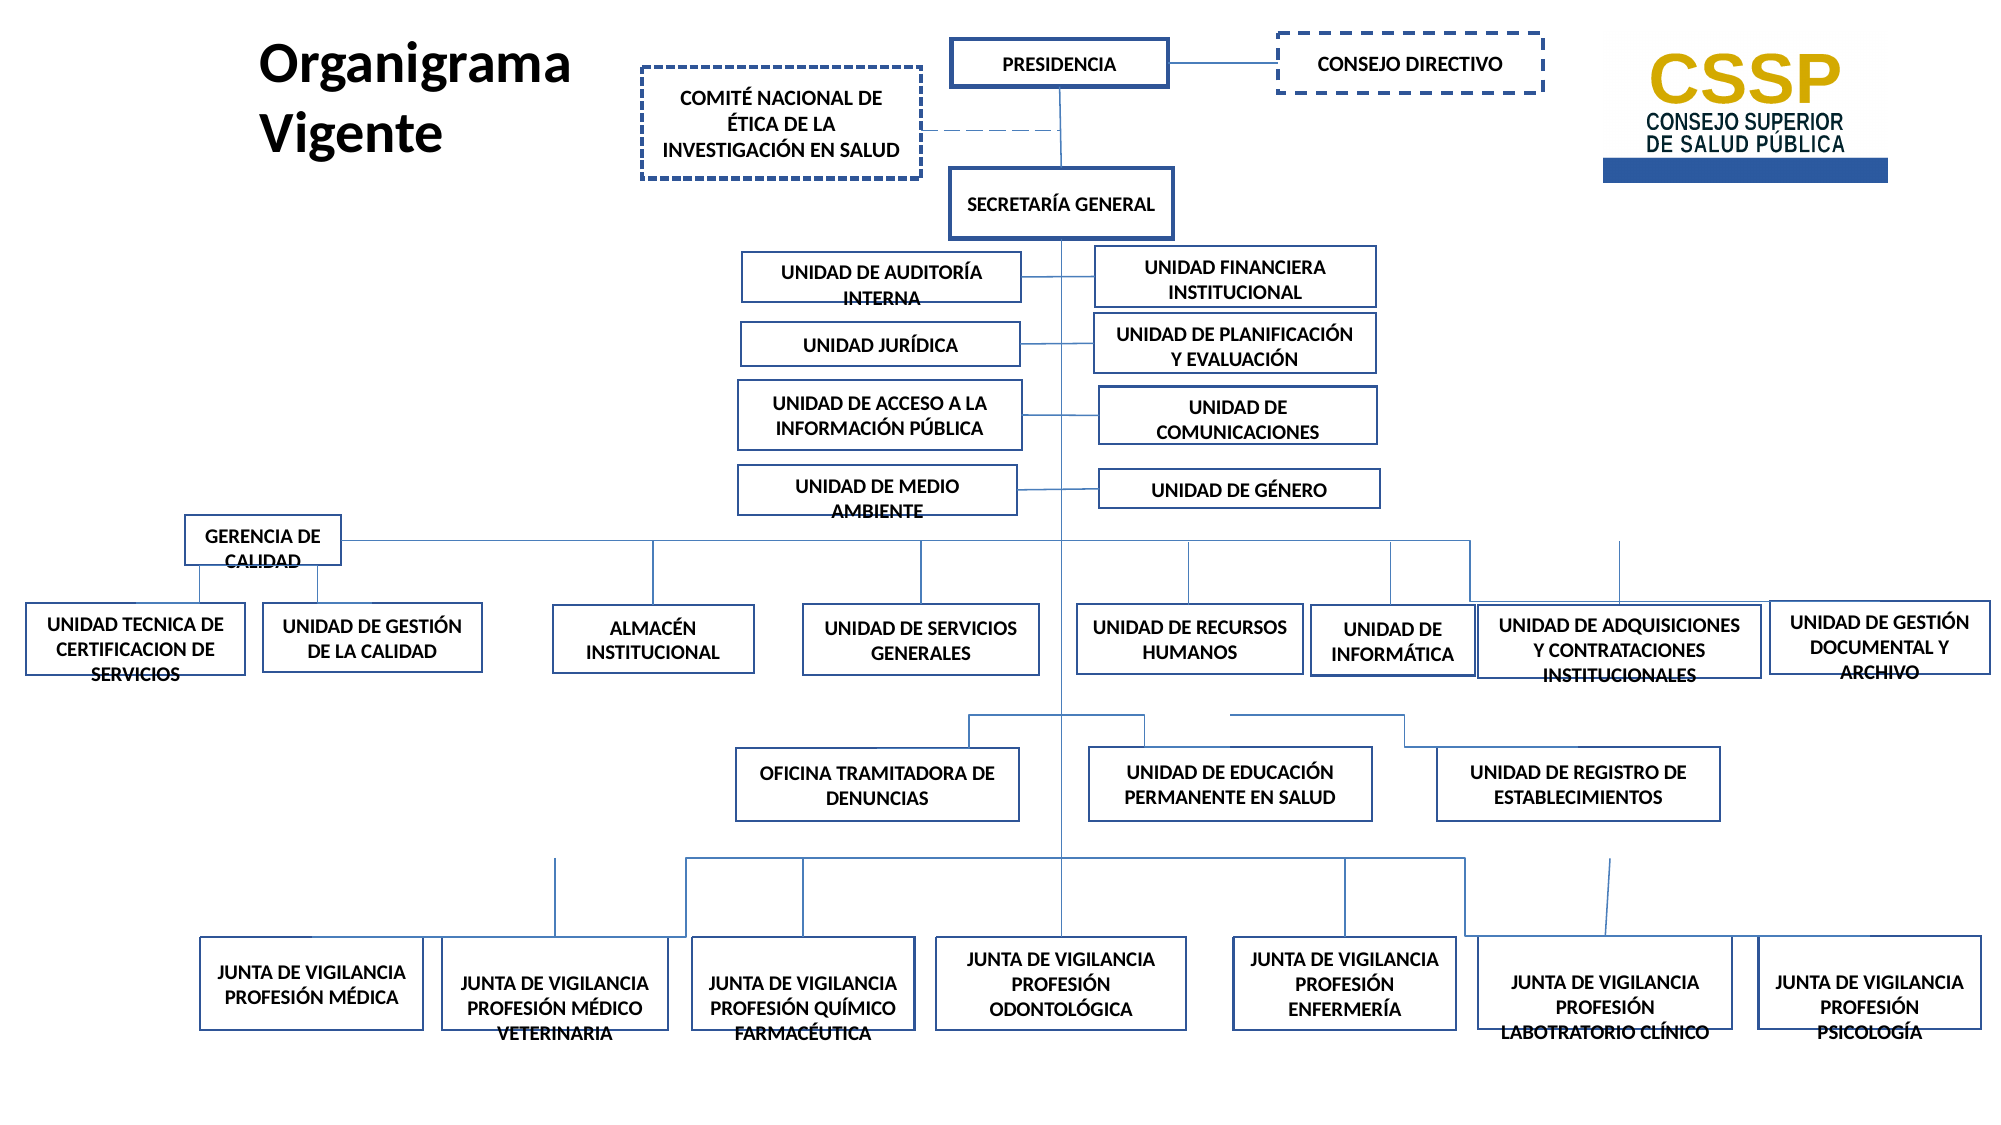

Organigrama
Vigente
CONSEJO DIRECTIVO
PRESIDENCIA
COMITÉ NACIONAL DE ÉTICA DE LA INVESTIGACIÓN EN SALUD
SECRETARÍA GENERAL
UNIDAD FINANCIERA INSTITUCIONAL
UNIDAD DE AUDITORÍA INTERNA
UNIDAD DE PLANIFICACIÓN Y EVALUACIÓN
UNIDAD JURÍDICA
UNIDAD DE ACCESO A LA INFORMACIÓN PÚBLICA
UNIDAD DE COMUNICACIONES
UNIDAD DE MEDIO AMBIENTE
UNIDAD DE GÉNERO
GERENCIA DE CALIDAD
UNIDAD DE GESTIÓN DOCUMENTAL Y ARCHIVO
UNIDAD TECNICA DE CERTIFICACION DE SERVICIOS
UNIDAD DE GESTIÓN DE LA CALIDAD
UNIDAD DE RECURSOS HUMANOS
UNIDAD DE SERVICIOS GENERALES
UNIDAD DE ADQUISICIONES Y CONTRATACIONES INSTITUCIONALES
ALMACÉN INSTITUCIONAL
UNIDAD DE INFORMÁTICA
UNIDAD DE EDUCACIÓN PERMANENTE EN SALUD
UNIDAD DE REGISTRO DE ESTABLECIMIENTOS
OFICINA TRAMITADORA DE DENUNCIAS
JUNTA DE VIGILANCIA PROFESIÓN PSICOLOGÍA
JUNTA DE VIGILANCIA PROFESIÓN LABOTRATORIO CLÍNICO
JUNTA DE VIGILANCIA PROFESIÓN MÉDICA
JUNTA DE VIGILANCIA PROFESIÓN MÉDICO VETERINARIA
JUNTA DE VIGILANCIA PROFESIÓN QUÍMICO FARMACÉUTICA
JUNTA DE VIGILANCIA PROFESIÓN ODONTOLÓGICA
JUNTA DE VIGILANCIA PROFESIÓN ENFERMERÍA